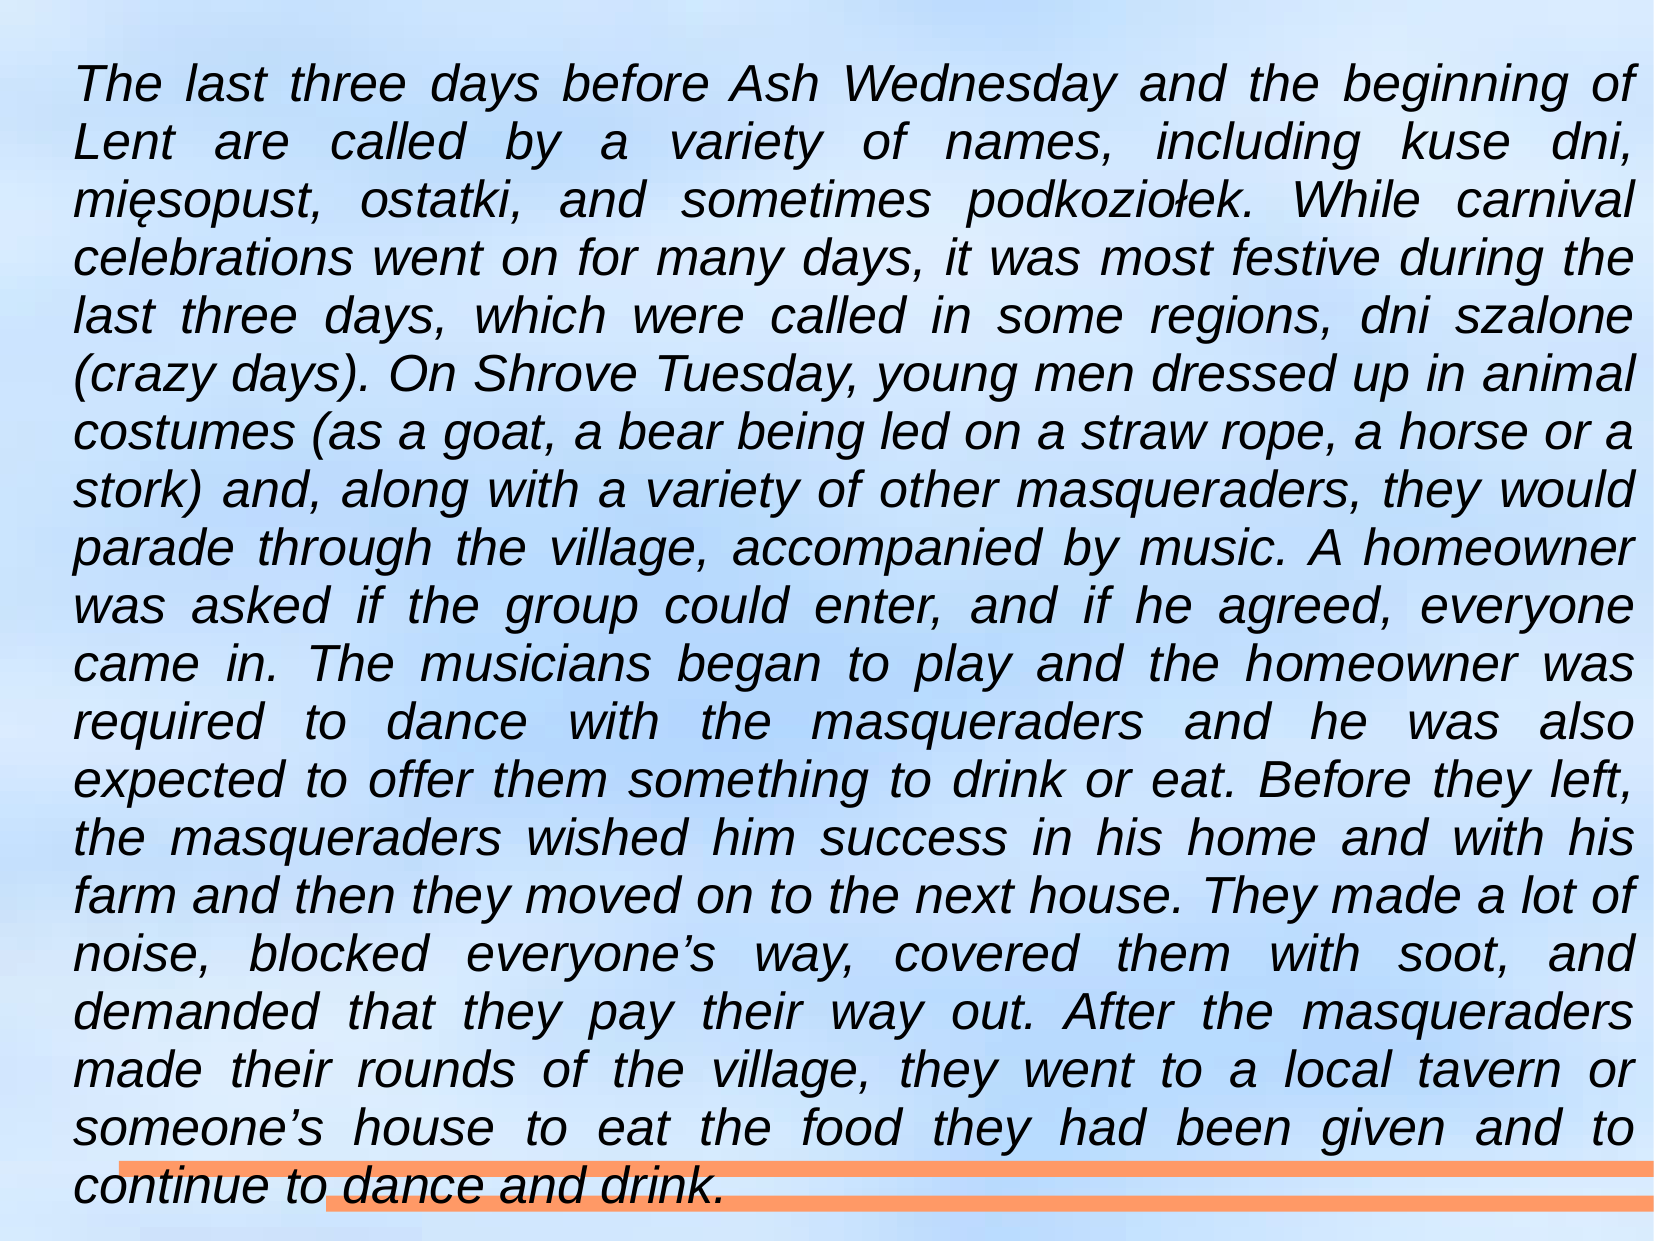

#
The last three days before Ash Wednesday and the beginning of Lent are called by a variety of names, including kuse dni, mięsopust, ostatki, and sometimes podkoziołek. While carnival celebrations went on for many days, it was most festive during the last three days, which were called in some regions, dni szalone (crazy days). On Shrove Tuesday, young men dressed up in animal costumes (as a goat, a bear being led on a straw rope, a horse or a stork) and, along with a variety of other masqueraders, they would parade through the village, accompanied by music. A homeowner was asked if the group could enter, and if he agreed, everyone came in. The musicians began to play and the homeowner was required to dance with the masqueraders and he was also expected to offer them something to drink or eat. Before they left, the masqueraders wished him success in his home and with his farm and then they moved on to the next house. They made a lot of noise, blocked everyone’s way, covered them with soot, and demanded that they pay their way out. After the masqueraders made their rounds of the village, they went to a local tavern or someone’s house to eat the food they had been given and to continue to dance and drink.